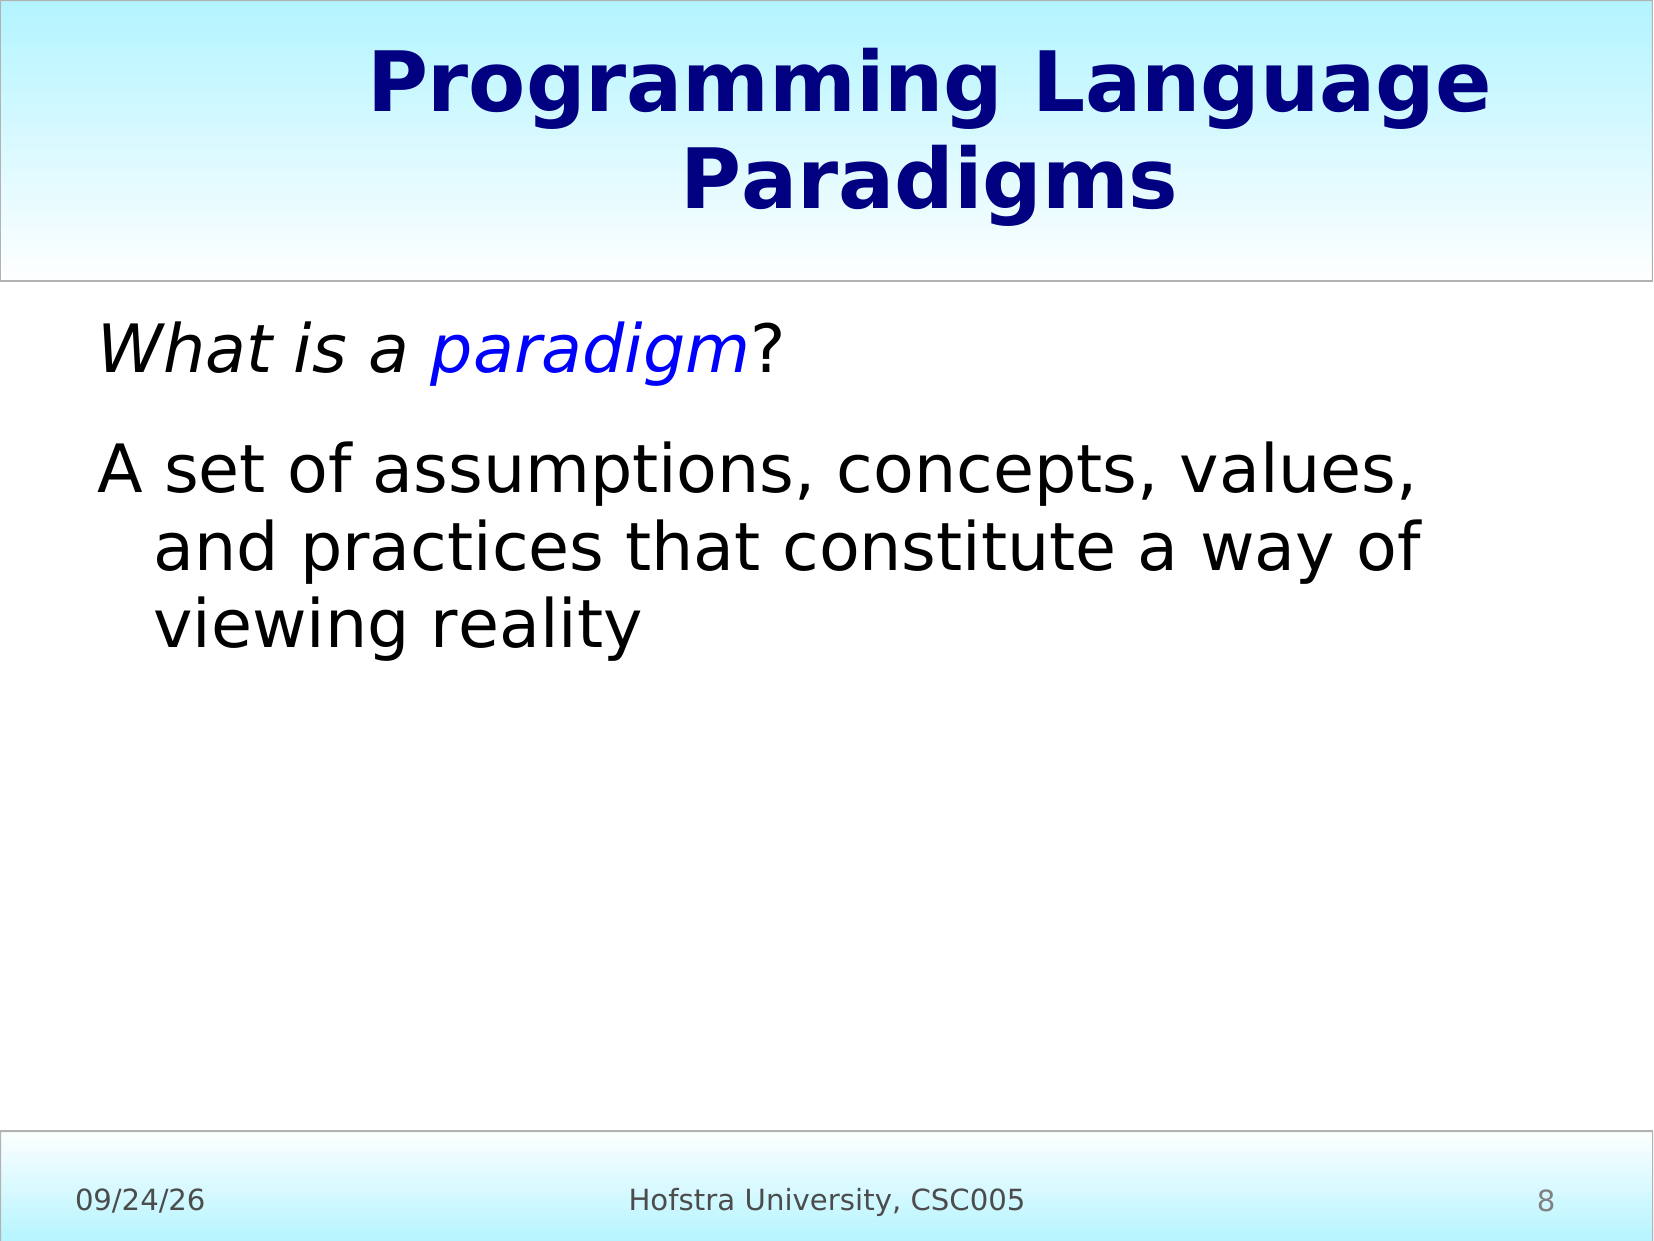

# Programming Language Paradigms
What is a paradigm?
A set of assumptions, concepts, values, and practices that constitute a way of viewing reality
8
Hofstra University, CSC005